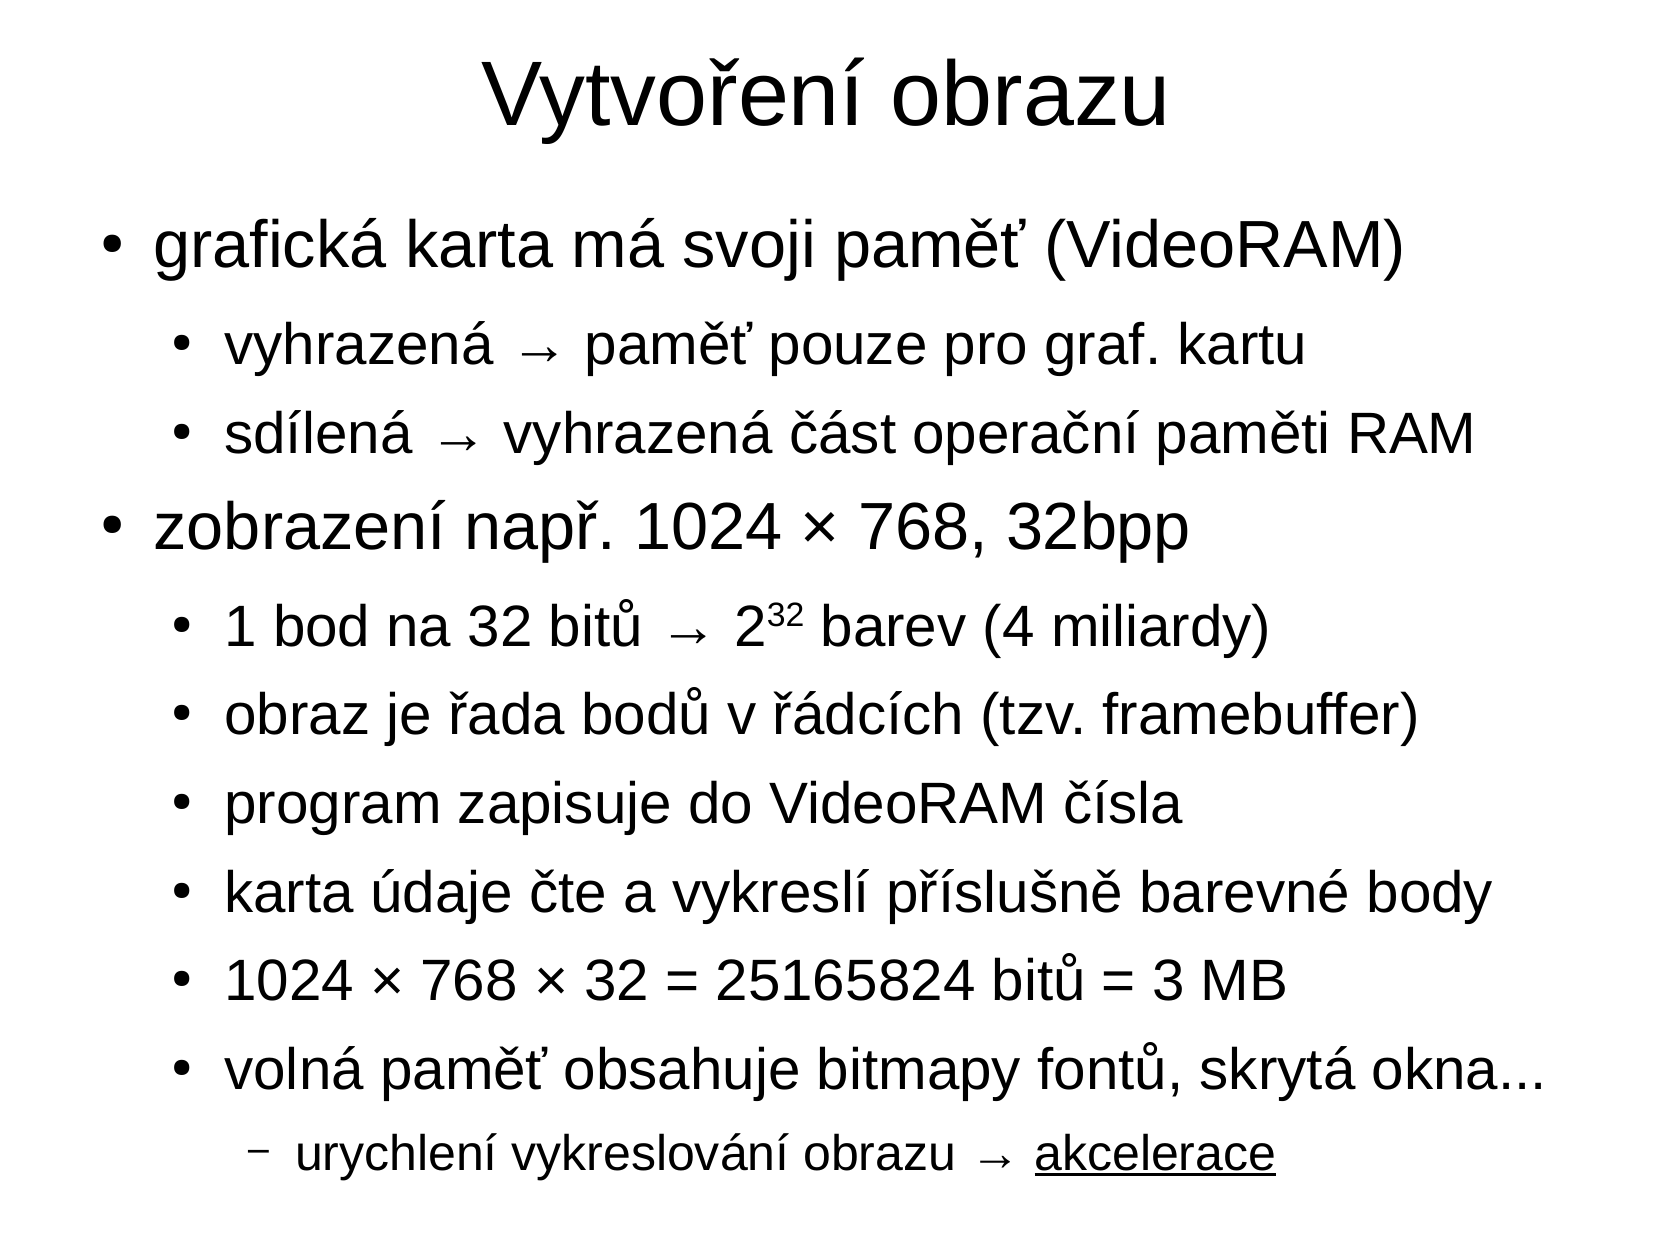

# Vytvoření obrazu
grafická karta má svoji paměť (VideoRAM)
vyhrazená → paměť pouze pro graf. kartu
sdílená → vyhrazená část operační paměti RAM
zobrazení např. 1024 × 768, 32bpp
1 bod na 32 bitů → 232 barev (4 miliardy)
obraz je řada bodů v řádcích (tzv. framebuffer)
program zapisuje do VideoRAM čísla
karta údaje čte a vykreslí příslušně barevné body
1024 × 768 × 32 = 25165824 bitů = 3 MB
volná paměť obsahuje bitmapy fontů, skrytá okna...
urychlení vykreslování obrazu → akcelerace